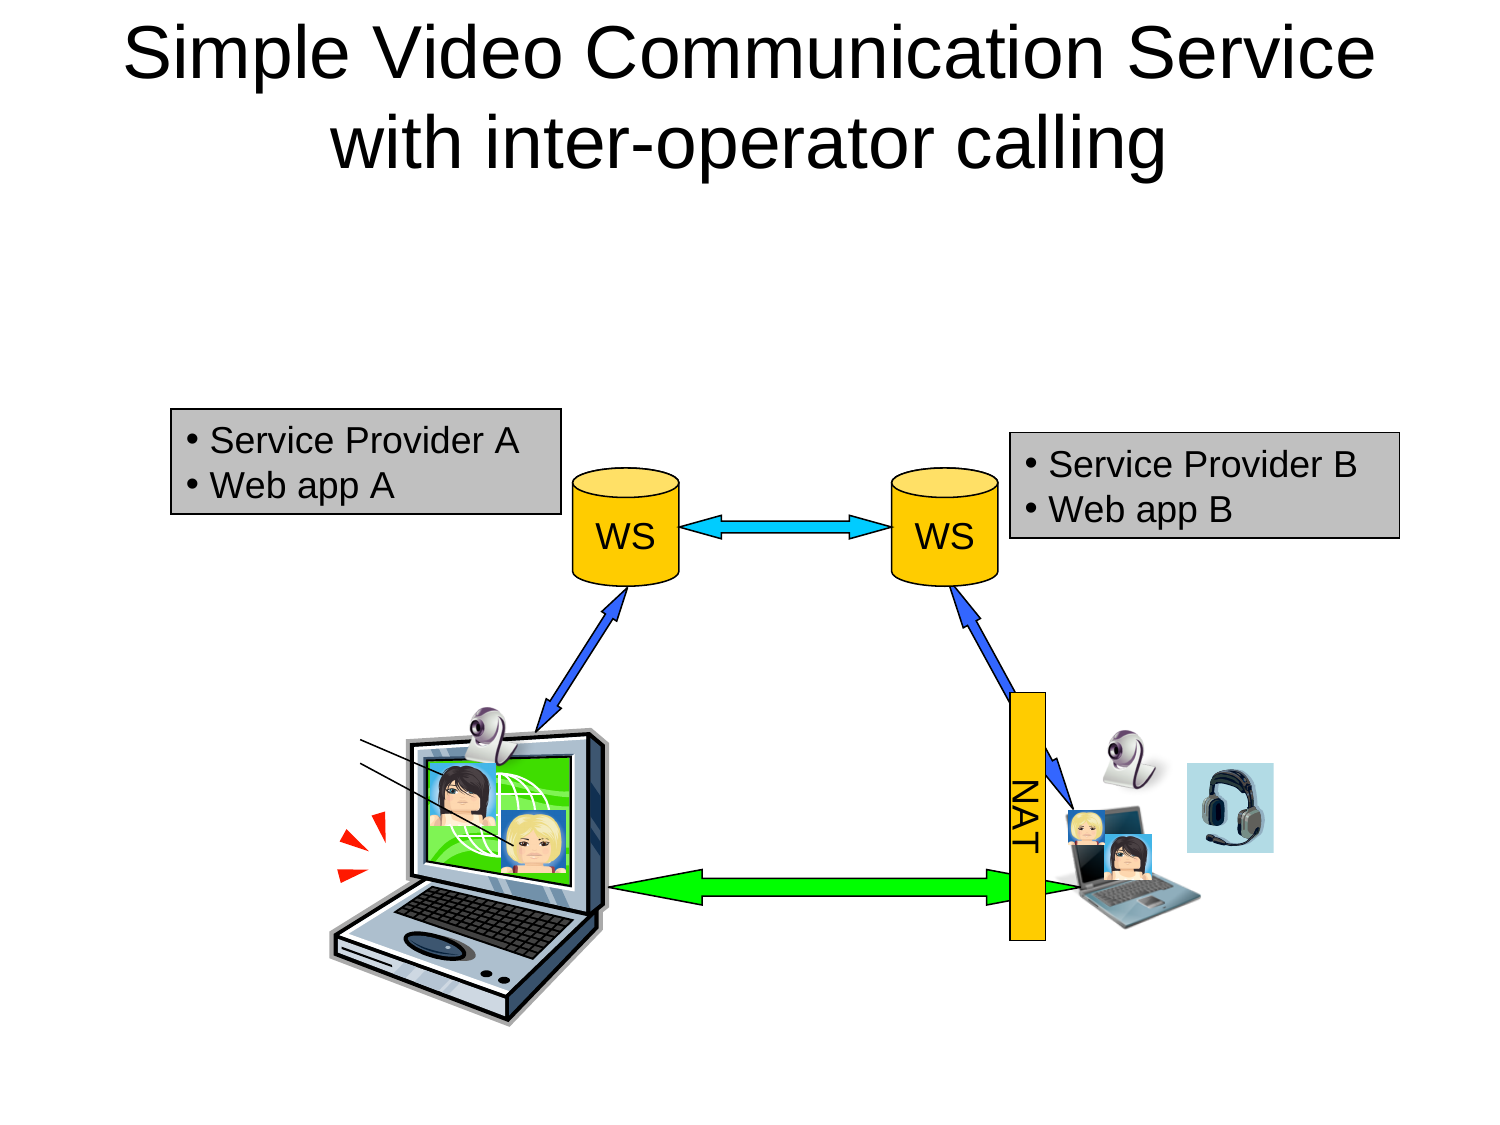

# Simple Video Communication Service with inter-operator calling
 Service Provider A
 Web app A
 Service Provider B
 Web app B
WS
WS
NAT